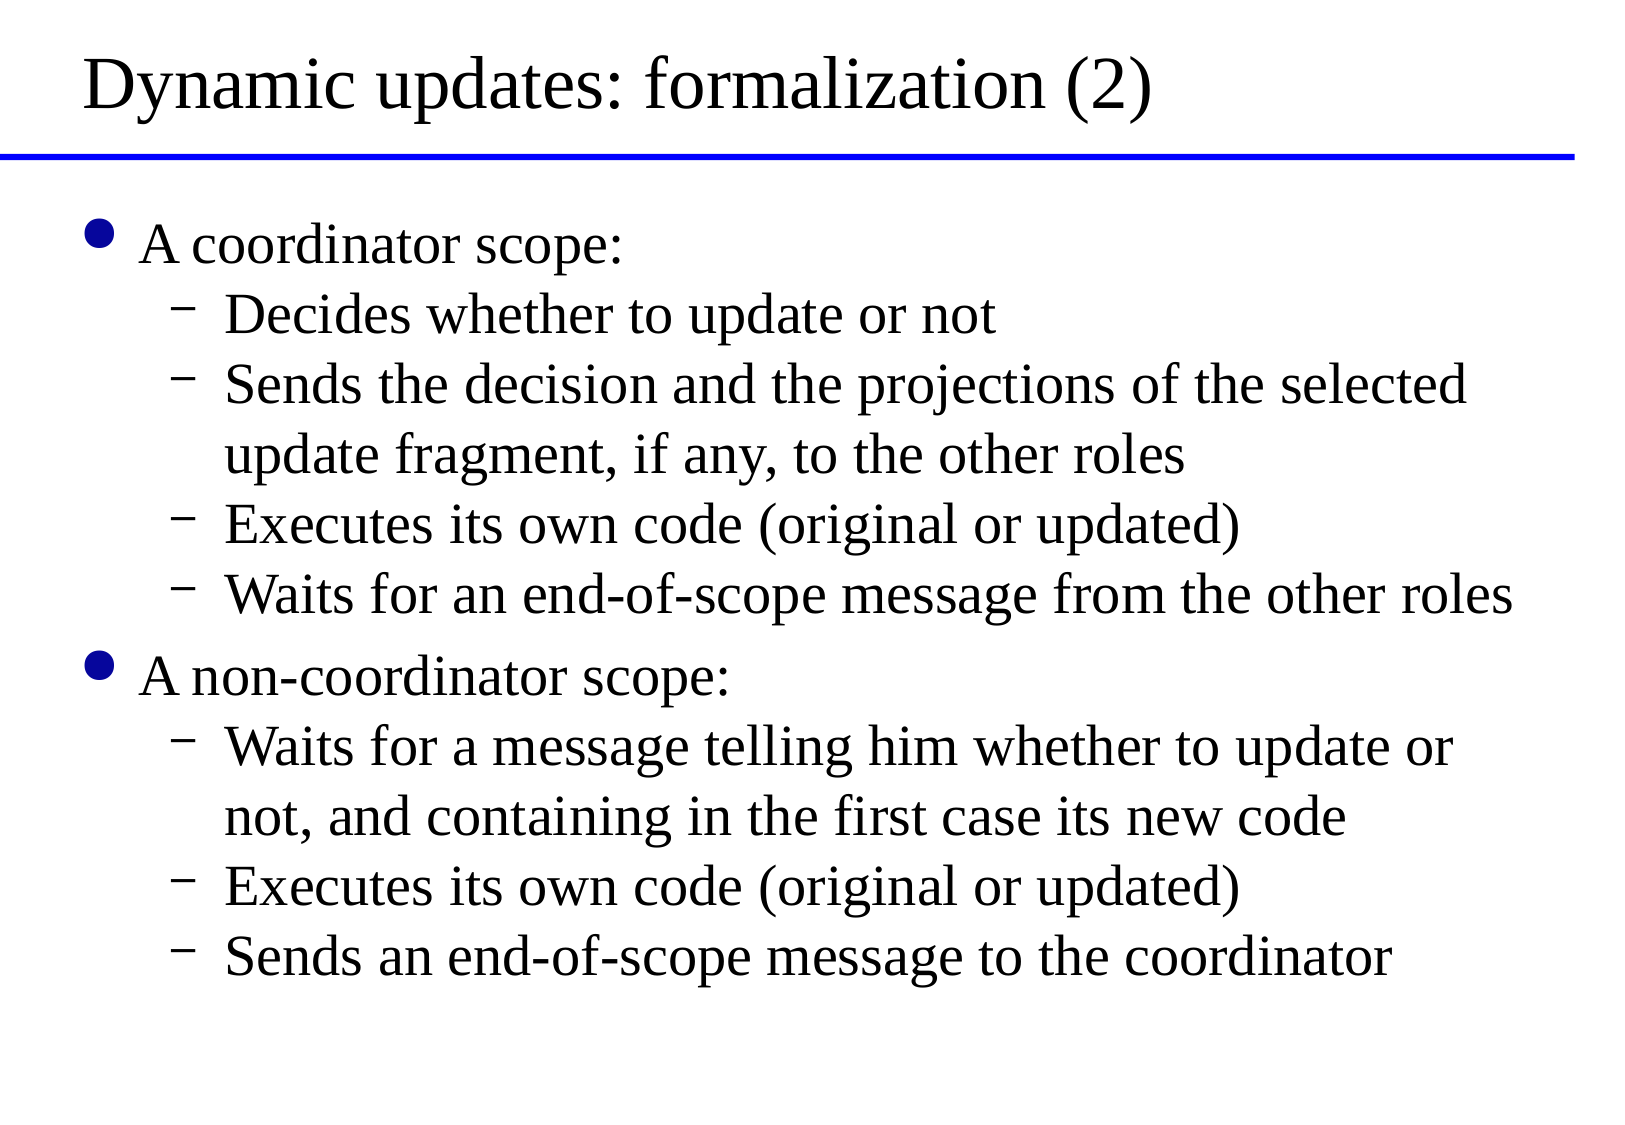

# Dynamic updates: formalization (2)
A coordinator scope:
Decides whether to update or not
Sends the decision and the projections of the selected update fragment, if any, to the other roles
Executes its own code (original or updated)
Waits for an end-of-scope message from the other roles
A non-coordinator scope:
Waits for a message telling him whether to update or not, and containing in the first case its new code
Executes its own code (original or updated)
Sends an end-of-scope message to the coordinator